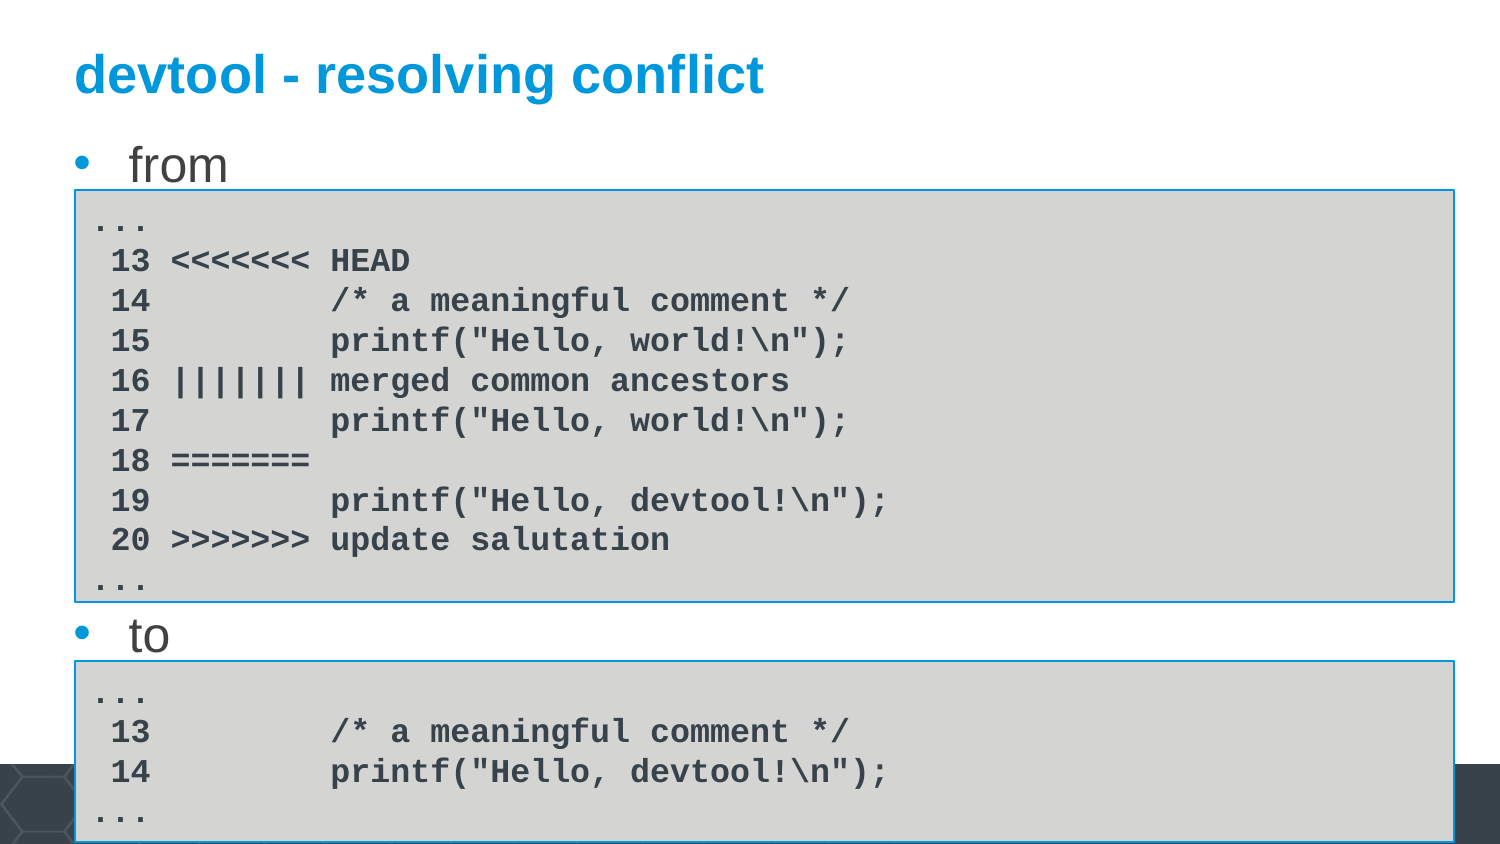

devtool - resolving conflict
from
...
 13 <<<<<<< HEAD
 14 /* a meaningful comment */
 15 printf("Hello, world!\n");
 16 ||||||| merged common ancestors
 17 printf("Hello, world!\n");
 18 =======
 19 printf("Hello, devtool!\n");
 20 >>>>>>> update salutation
...
to
...
 13 /* a meaningful comment */
 14 printf("Hello, devtool!\n");
...